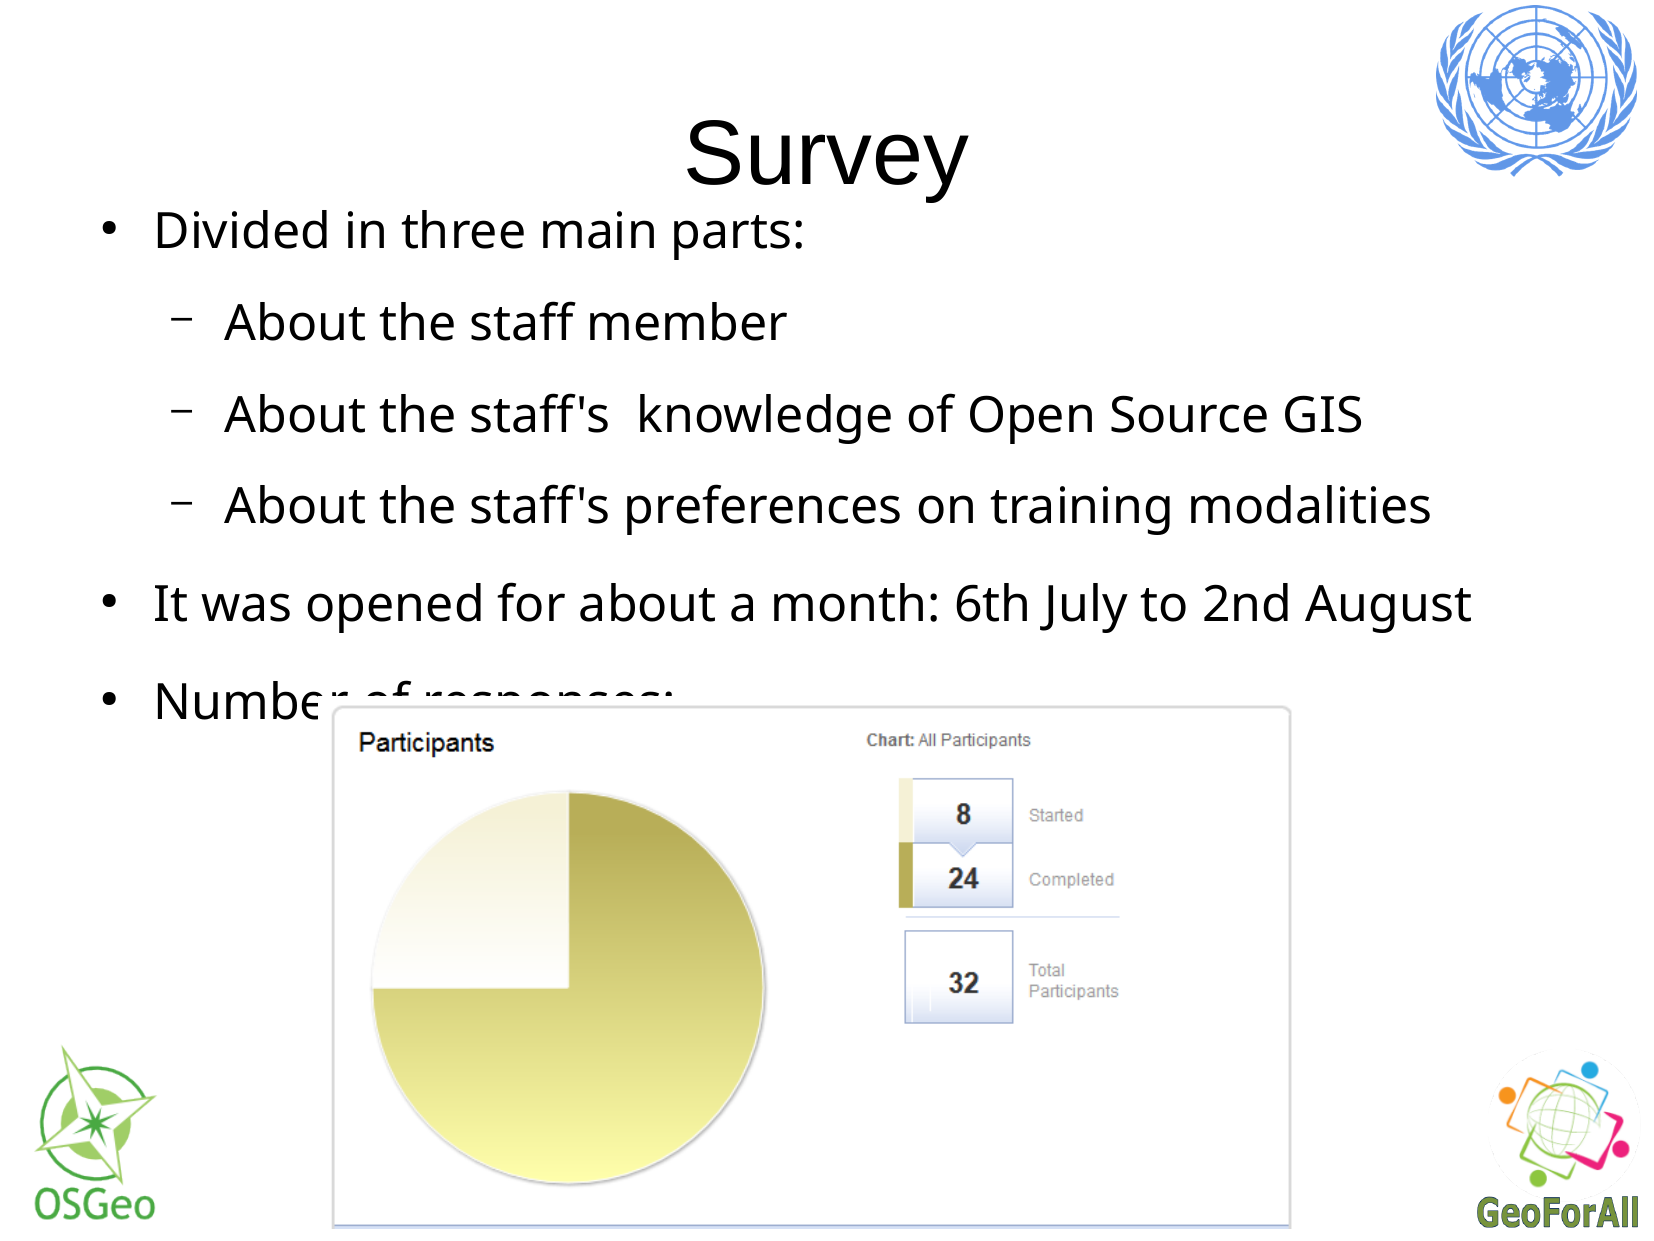

# Survey
Divided in three main parts:
About the staff member
About the staff's knowledge of Open Source GIS
About the staff's preferences on training modalities
It was opened for about a month: 6th July to 2nd August
Number of responses: